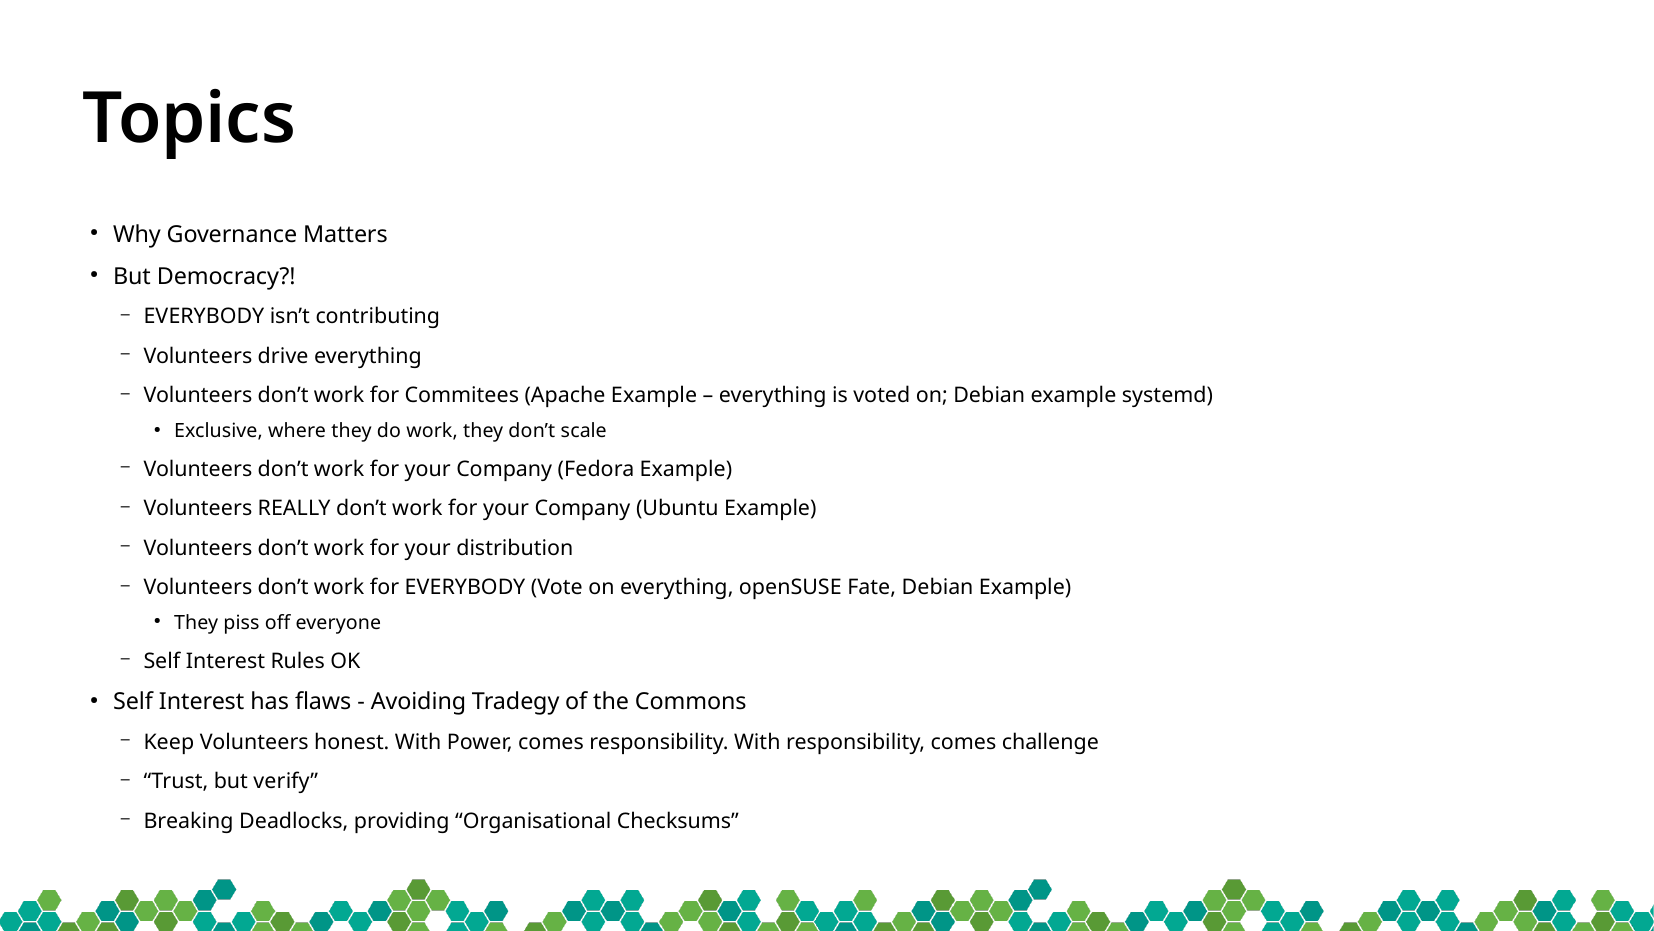

# Topics
Why Governance Matters
But Democracy?!
EVERYBODY isn’t contributing
Volunteers drive everything
Volunteers don’t work for Commitees (Apache Example – everything is voted on; Debian example systemd)
Exclusive, where they do work, they don’t scale
Volunteers don’t work for your Company (Fedora Example)
Volunteers REALLY don’t work for your Company (Ubuntu Example)
Volunteers don’t work for your distribution
Volunteers don’t work for EVERYBODY (Vote on everything, openSUSE Fate, Debian Example)
They piss off everyone
Self Interest Rules OK
Self Interest has flaws - Avoiding Tradegy of the Commons
Keep Volunteers honest. With Power, comes responsibility. With responsibility, comes challenge
“Trust, but verify”
Breaking Deadlocks, providing “Organisational Checksums”